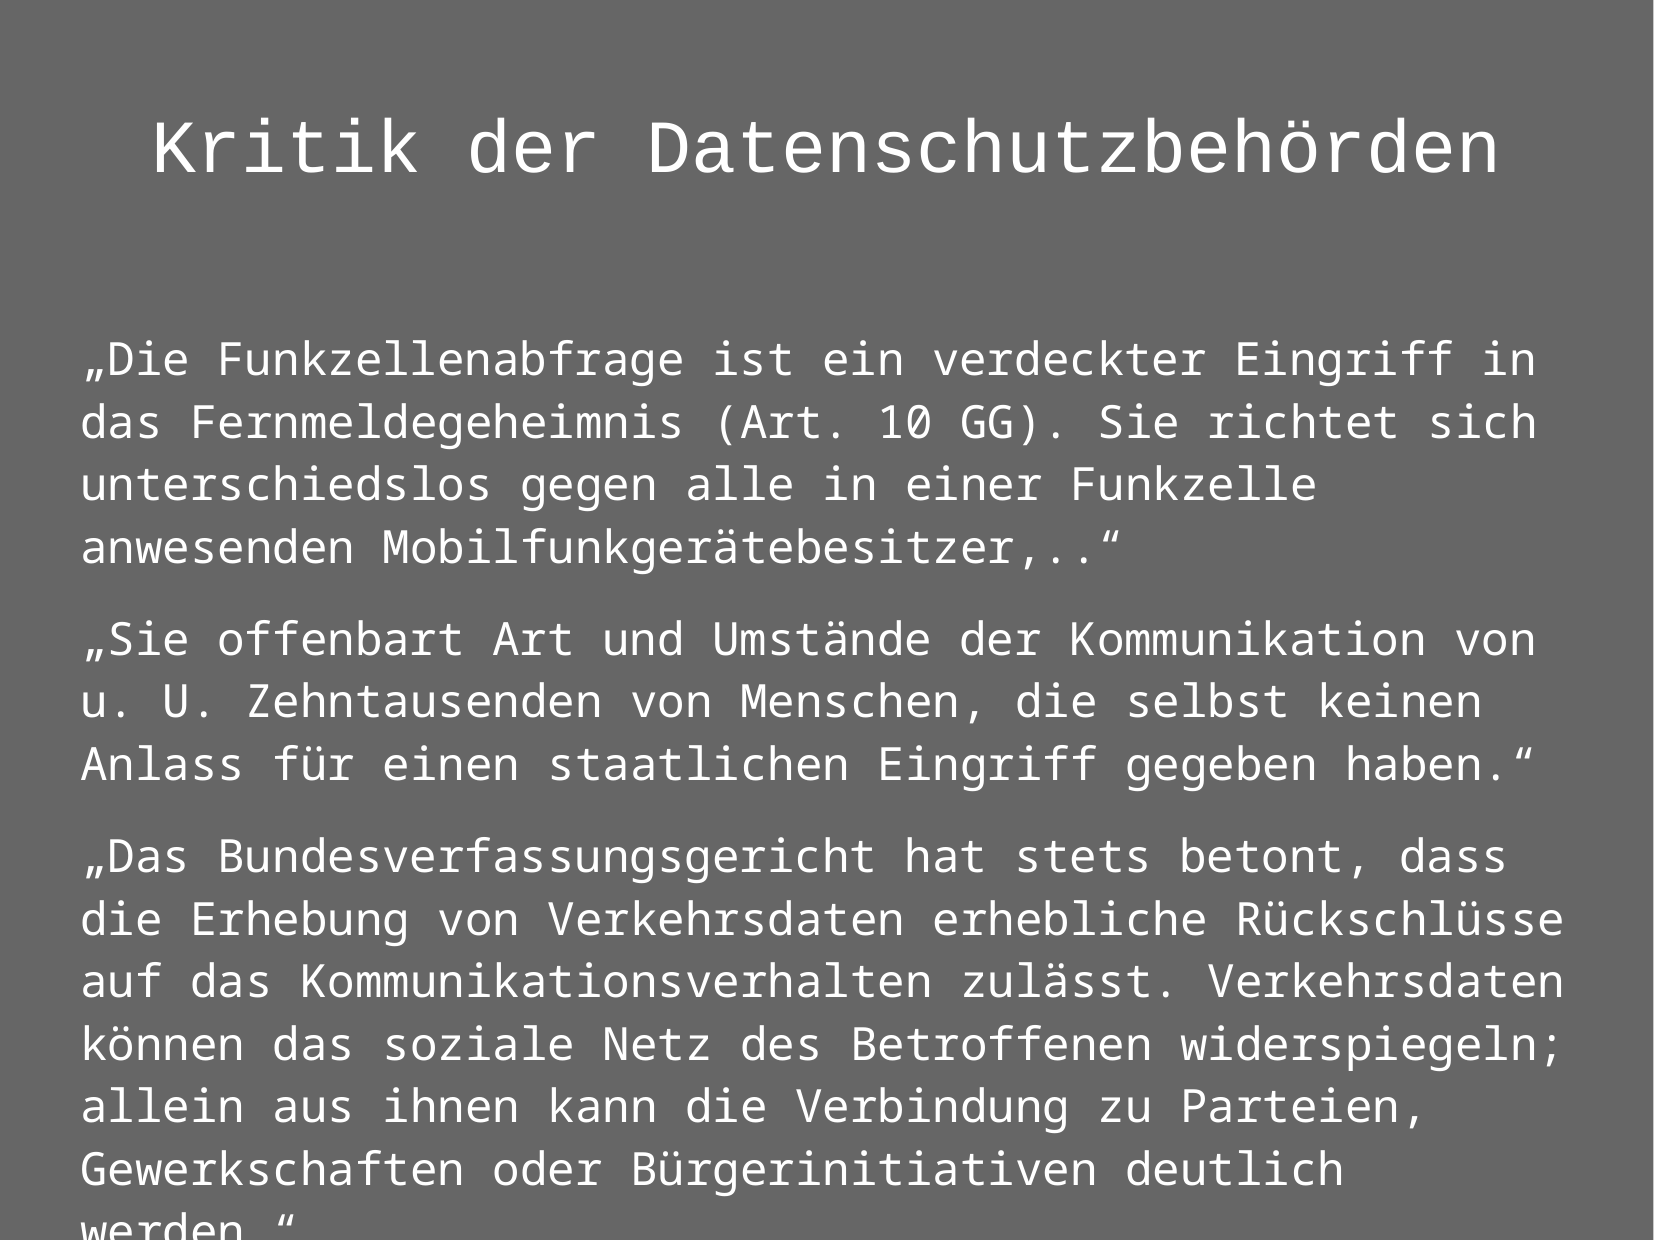

# Kritik der Datenschutzbehörden
„Die Funkzellenabfrage ist ein verdeckter Eingriff in das Fernmeldegeheimnis (Art. 10 GG). Sie richtet sich unterschiedslos gegen alle in einer Funkzelle anwesenden Mobilfunkgerätebesitzer,..“
„Sie offenbart Art und Umstände der Kommunikation von u. U. Zehntausenden von Menschen, die selbst keinen Anlass für einen staatlichen Eingriff gegeben haben.“
„Das Bundesverfassungsgericht hat stets betont, dass die Erhebung von Verkehrsdaten erhebliche Rückschlüsse auf das Kommunikationsverhalten zulässt. Verkehrsdaten können das soziale Netz des Betroffenen widerspiegeln; allein aus ihnen kann die Verbindung zu Parteien, Gewerkschaften oder Bürgerinitiativen deutlich werden.“
Entschließung der Datenschutzbeauftragten des Bundes und der Länder, 27.7.11